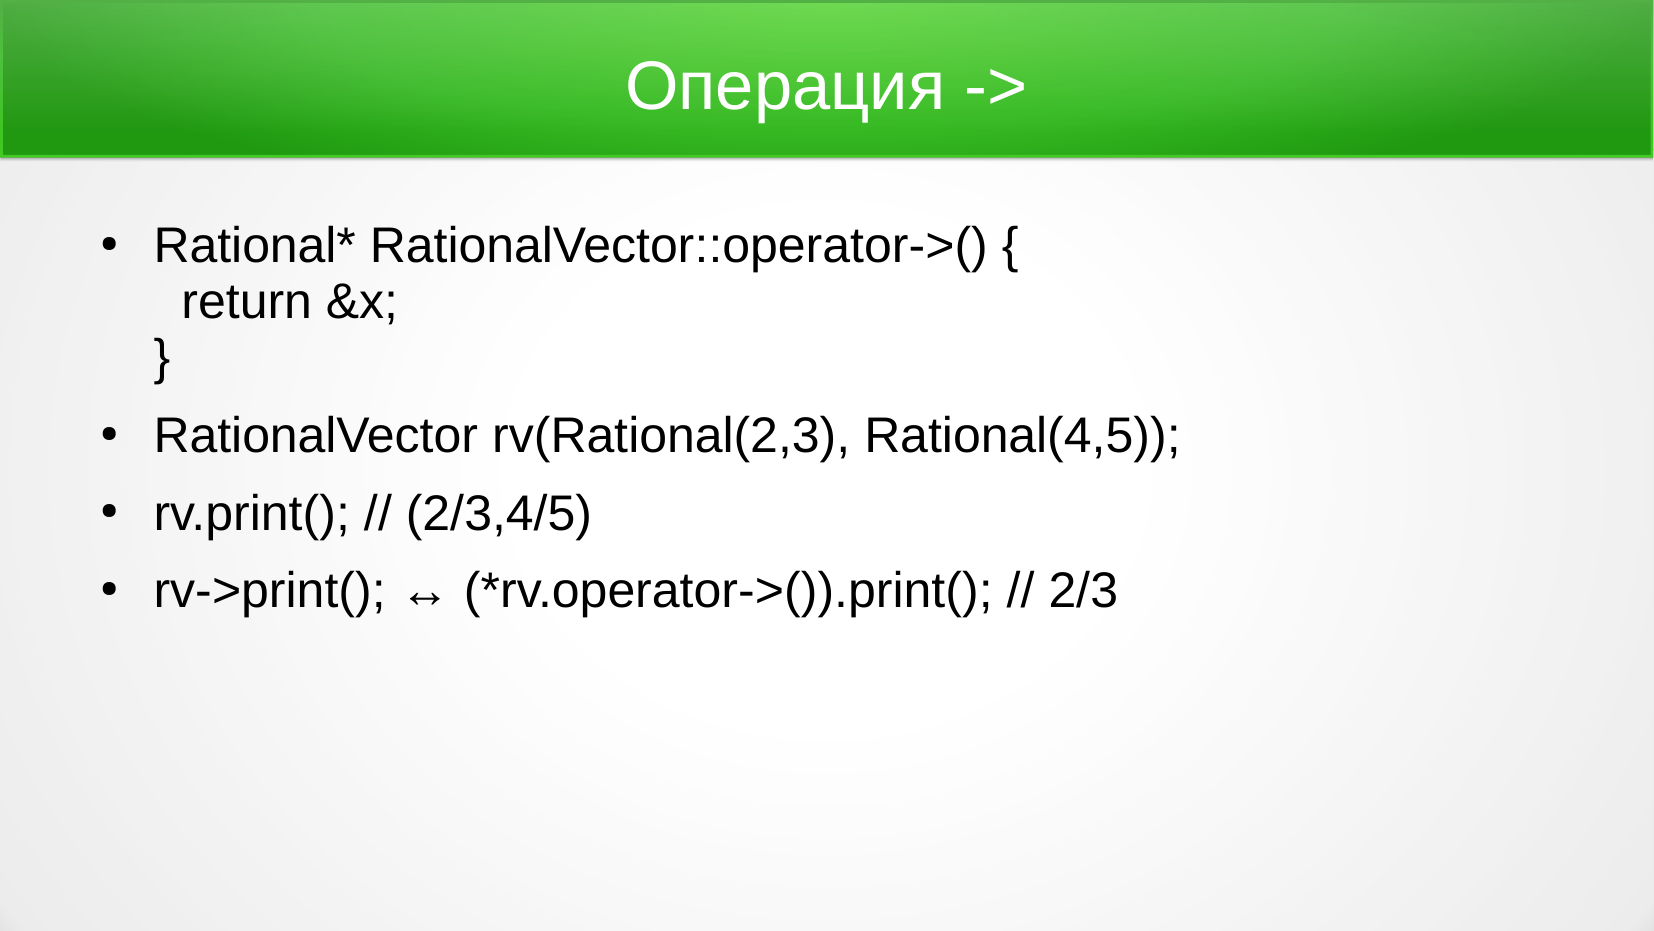

# Операция ->
Rational* RationalVector::operator->() {
 return &x;
}
RationalVector rv(Rational(2,3), Rational(4,5));
rv.print(); // (2/3,4/5)
rv->print(); ↔ (*rv.operator->()).print(); // 2/3